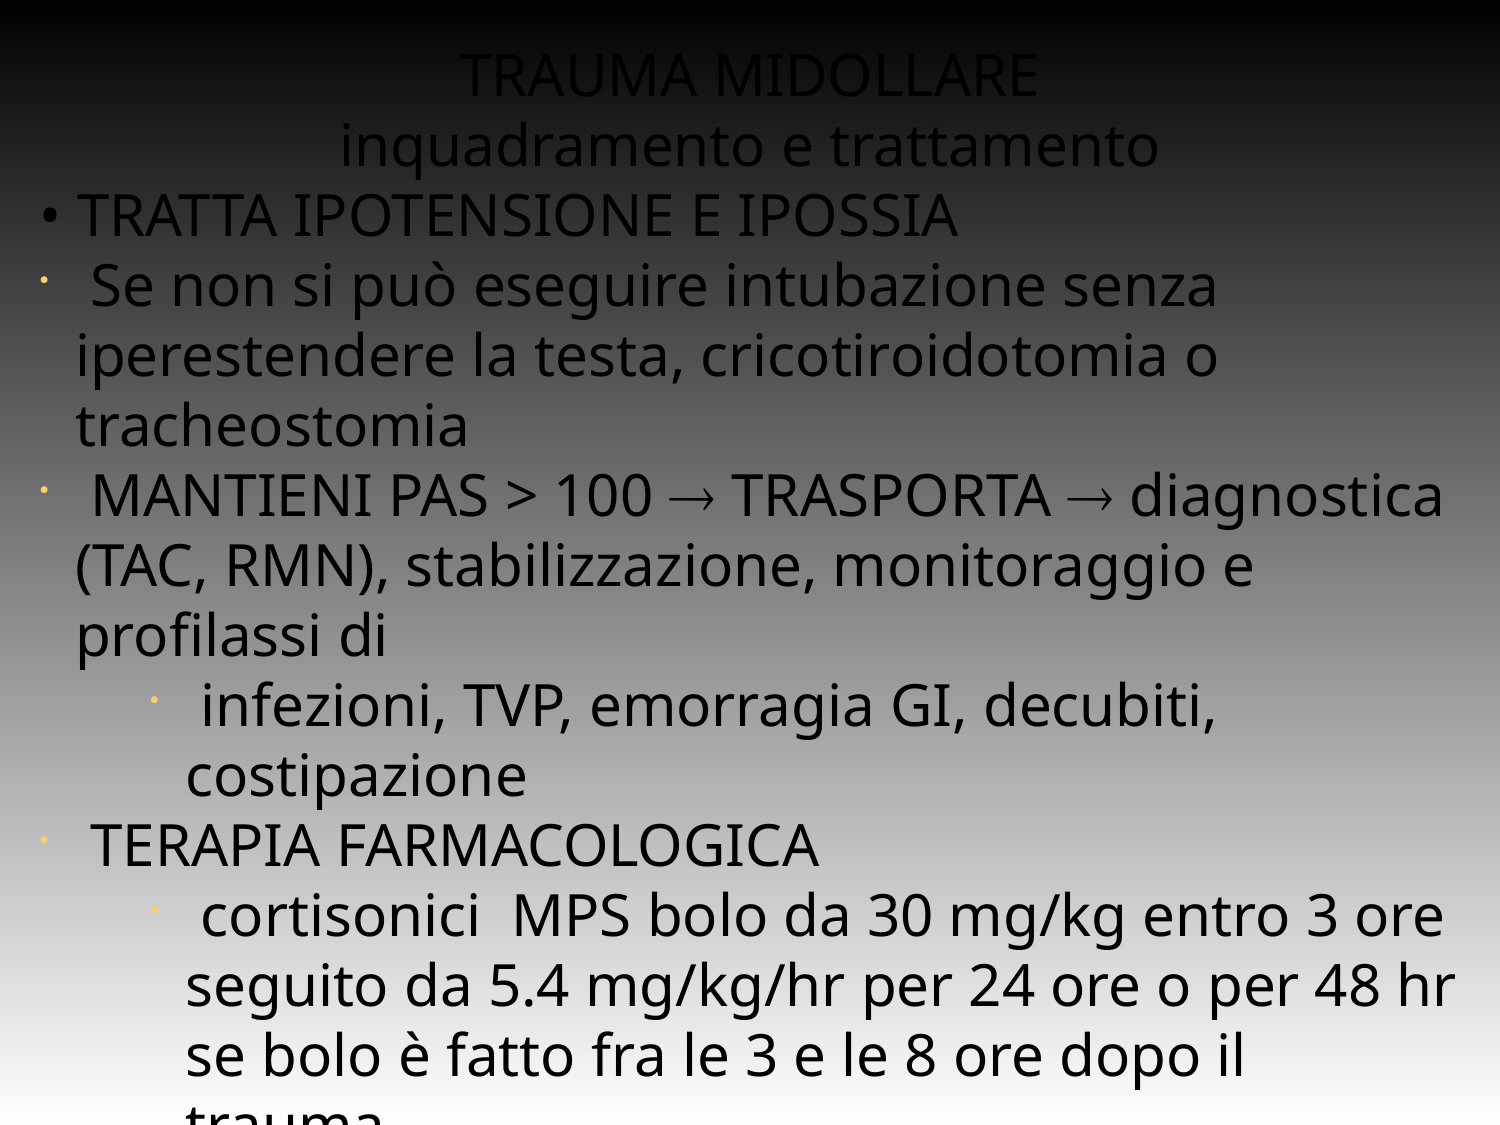

TRAUMA MIDOLLARE
inquadramento e trattamento
• TRATTA IPOTENSIONE E IPOSSIA
 Se non si può eseguire intubazione senza iperestendere la testa, cricotiroidotomia o tracheostomia
 MANTIENI PAS > 100  TRASPORTA  diagnostica (TAC, RMN), stabilizzazione, monitoraggio e profilassi di
 infezioni, TVP, emorragia GI, decubiti, costipazione
 TERAPIA FARMACOLOGICA
 cortisonici MPS bolo da 30 mg/kg entro 3 ore seguito da 5.4 mg/kg/hr per 24 ore o per 48 hr se bolo è fatto fra le 3 e le 8 ore dopo il trauma